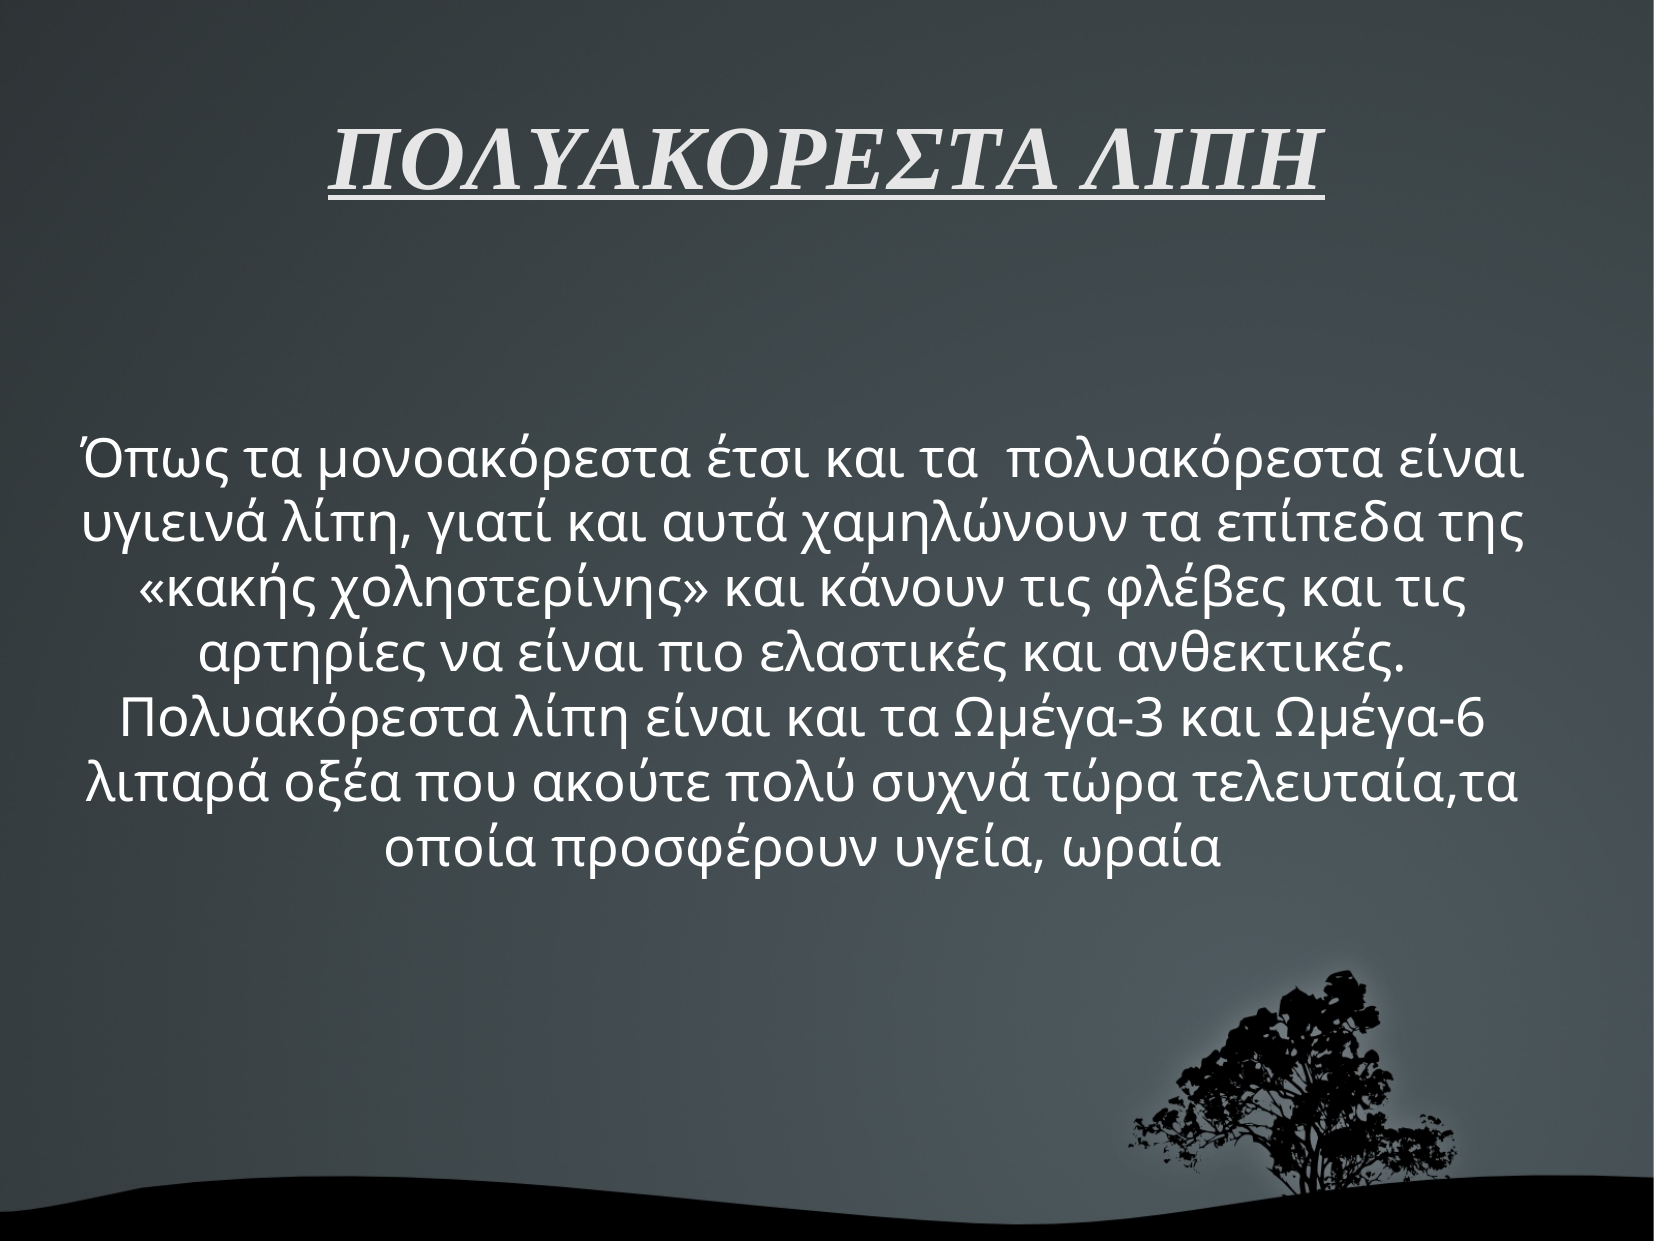

ΠΟΛΥΑΚΟΡΕΣΤΑ ΛΙΠΗ
# Όπως τα μονοακόρεστα έτσι και τα πολυακόρεστα είναι υγιεινά λίπη, γιατί και αυτά χαμηλώνουν τα επίπεδα της «κακής χοληστερίνης» και κάνουν τις φλέβες και τις αρτηρίες να είναι πιο ελαστικές και ανθεκτικές. Πολυακόρεστα λίπη είναι και τα Ωμέγα-3 και Ωμέγα-6 λιπαρά οξέα που ακούτε πολύ συχνά τώρα τελευταία,τα οποία προσφέρουν υγεία, ωραία